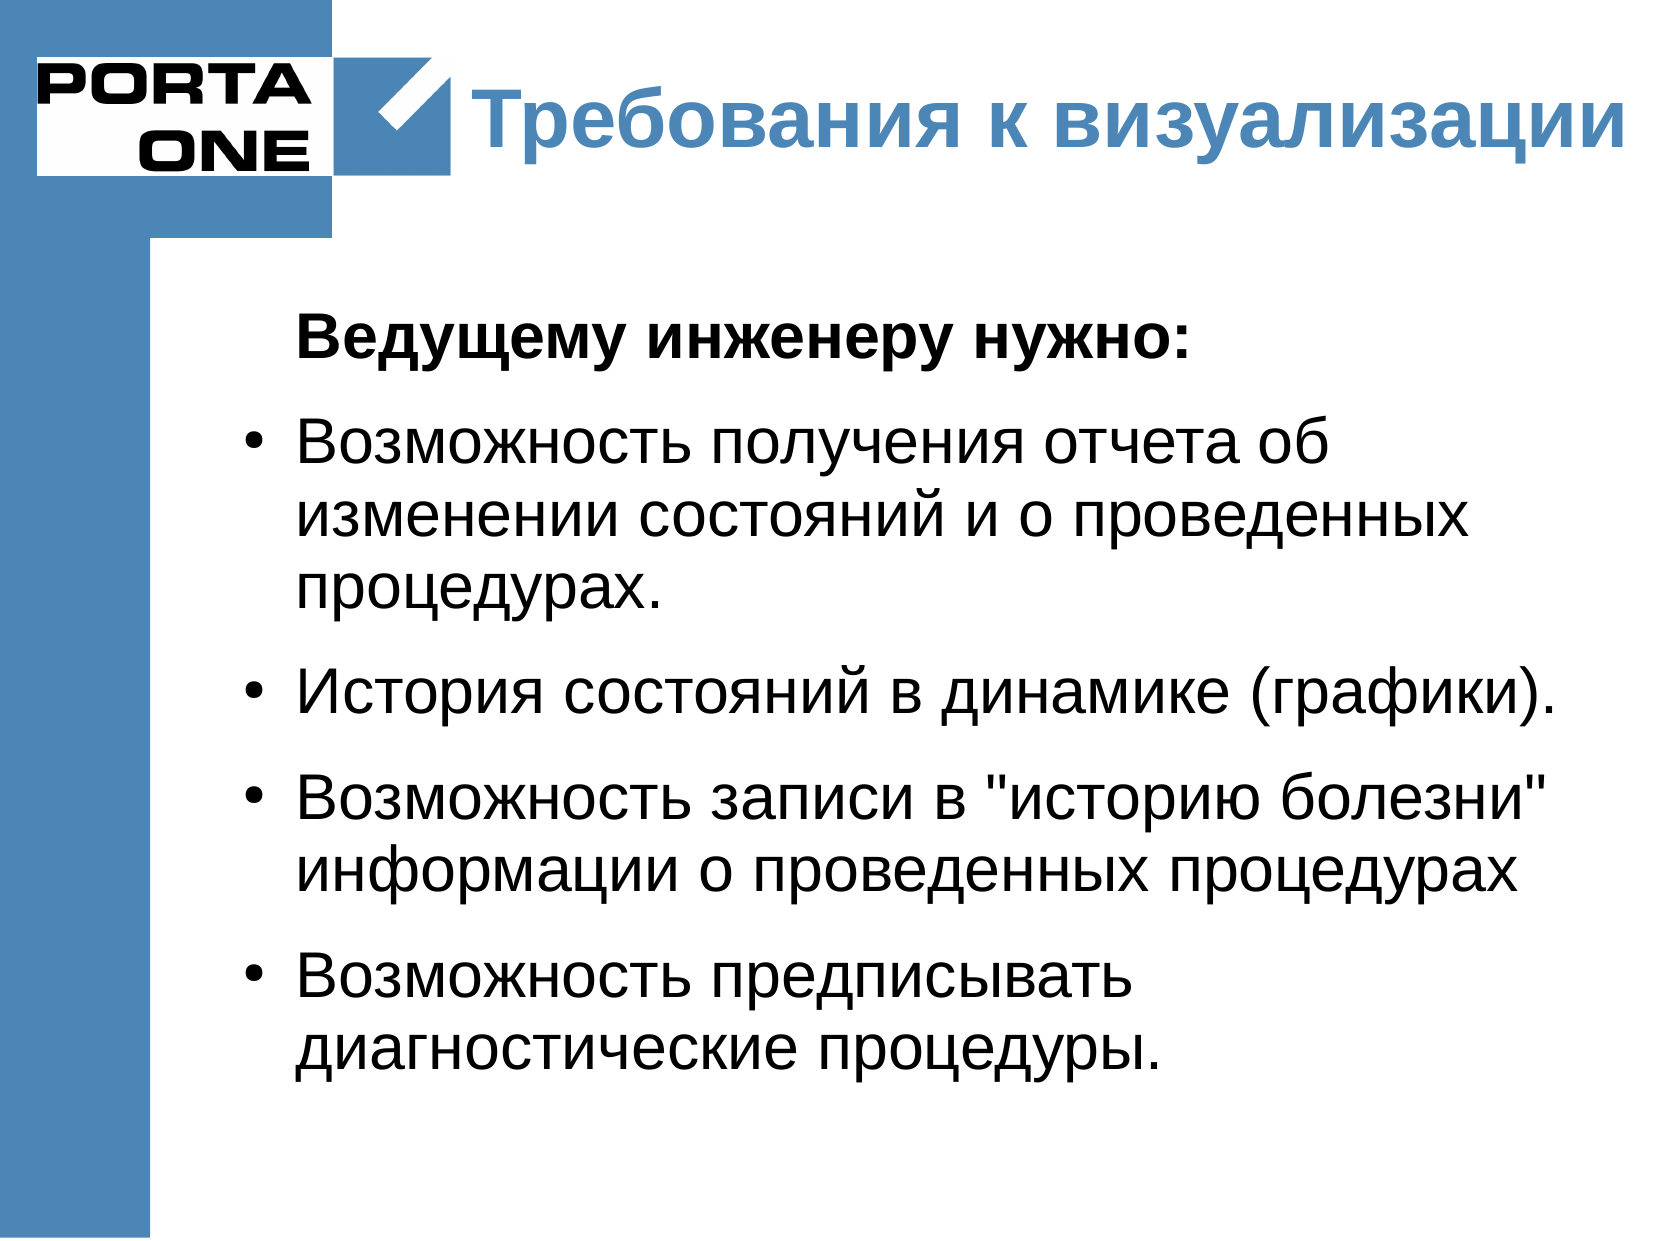

Требования к визуализации
# Ведущему инженеру нужно:
Возможность получения отчета об изменении состояний и о проведенных процедурах.
История состояний в динамике (графики).
Возможность записи в "историю болезни" информации о проведенных процедурах
Возможность предписывать диагностические процедуры.